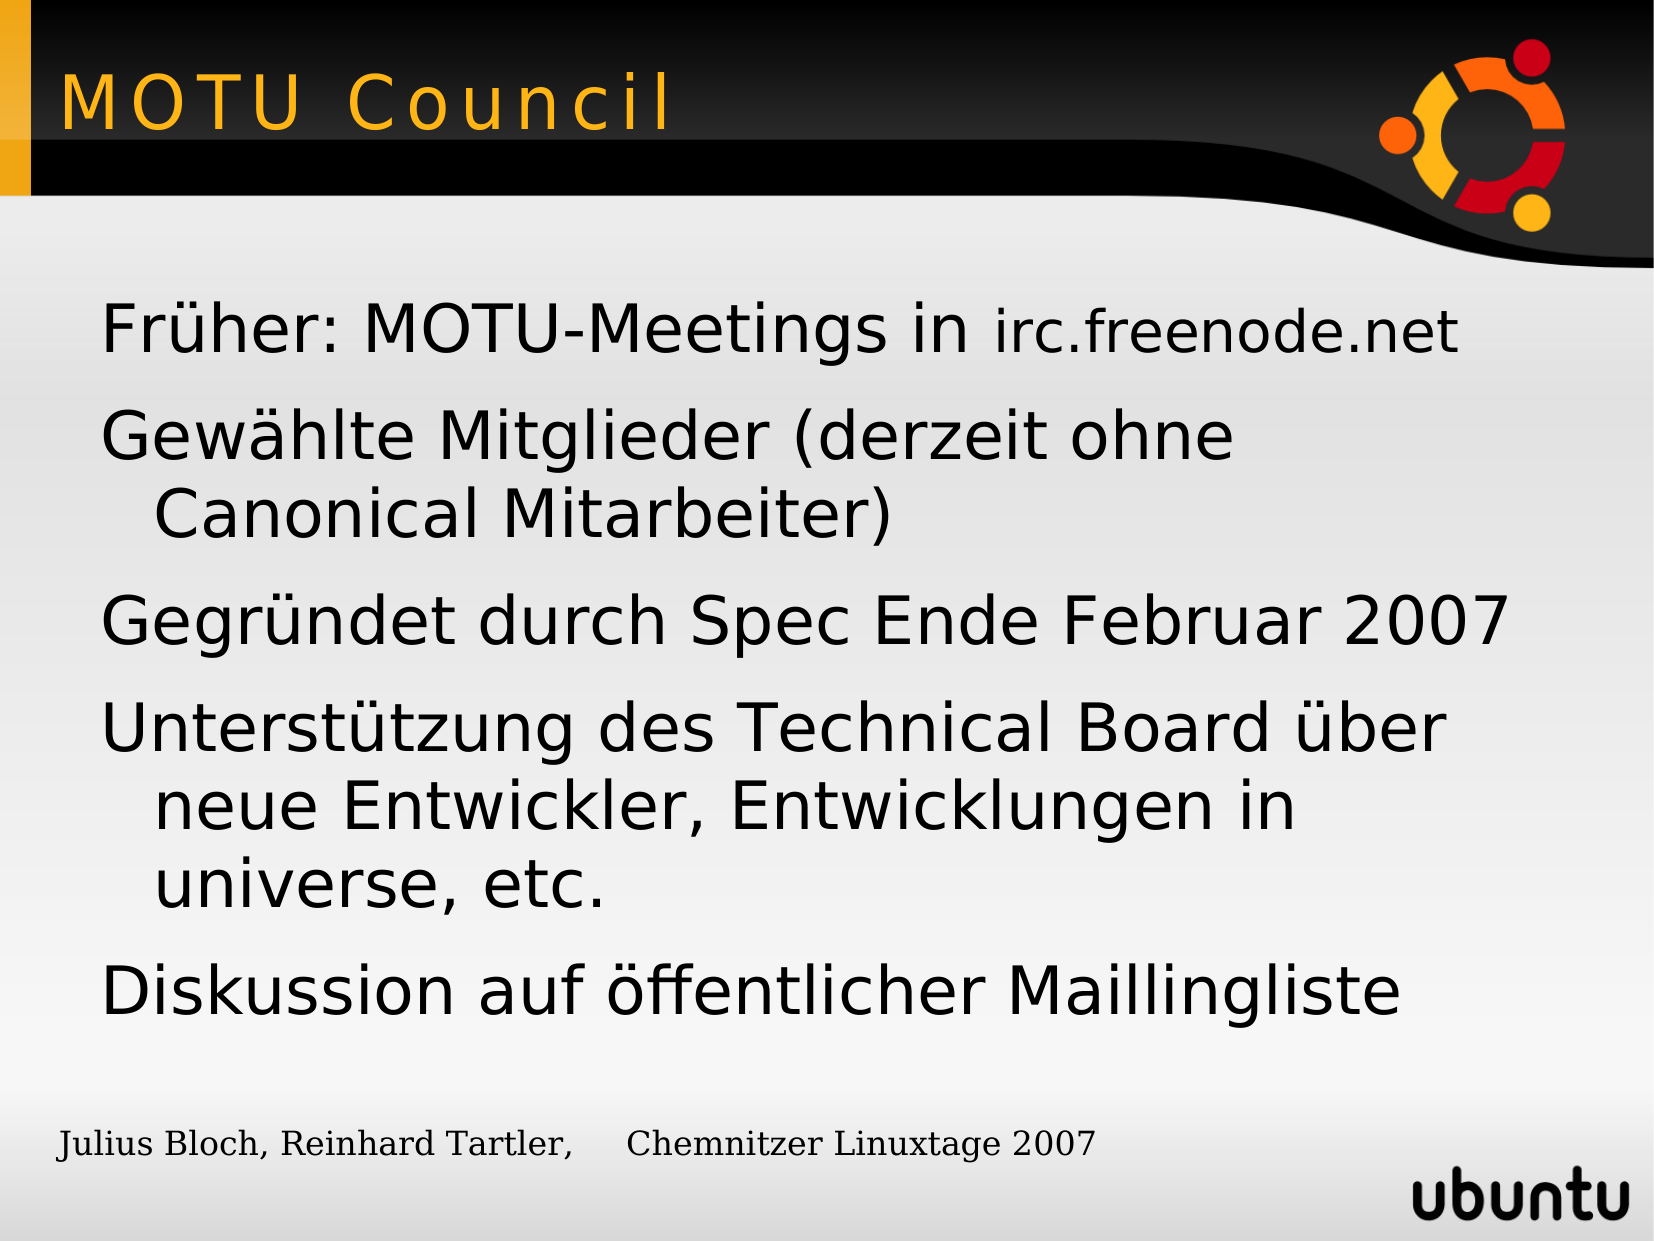

# MOTU Council
Früher: MOTU-Meetings in irc.freenode.net
Gewählte Mitglieder (derzeit ohne Canonical Mitarbeiter)
Gegründet durch Spec Ende Februar 2007
Unterstützung des Technical Board über neue Entwickler, Entwicklungen in universe, etc.
Diskussion auf öffentlicher Maillingliste
Julius Bloch, Reinhard Tartler, Chemnitzer Linuxtage 2007